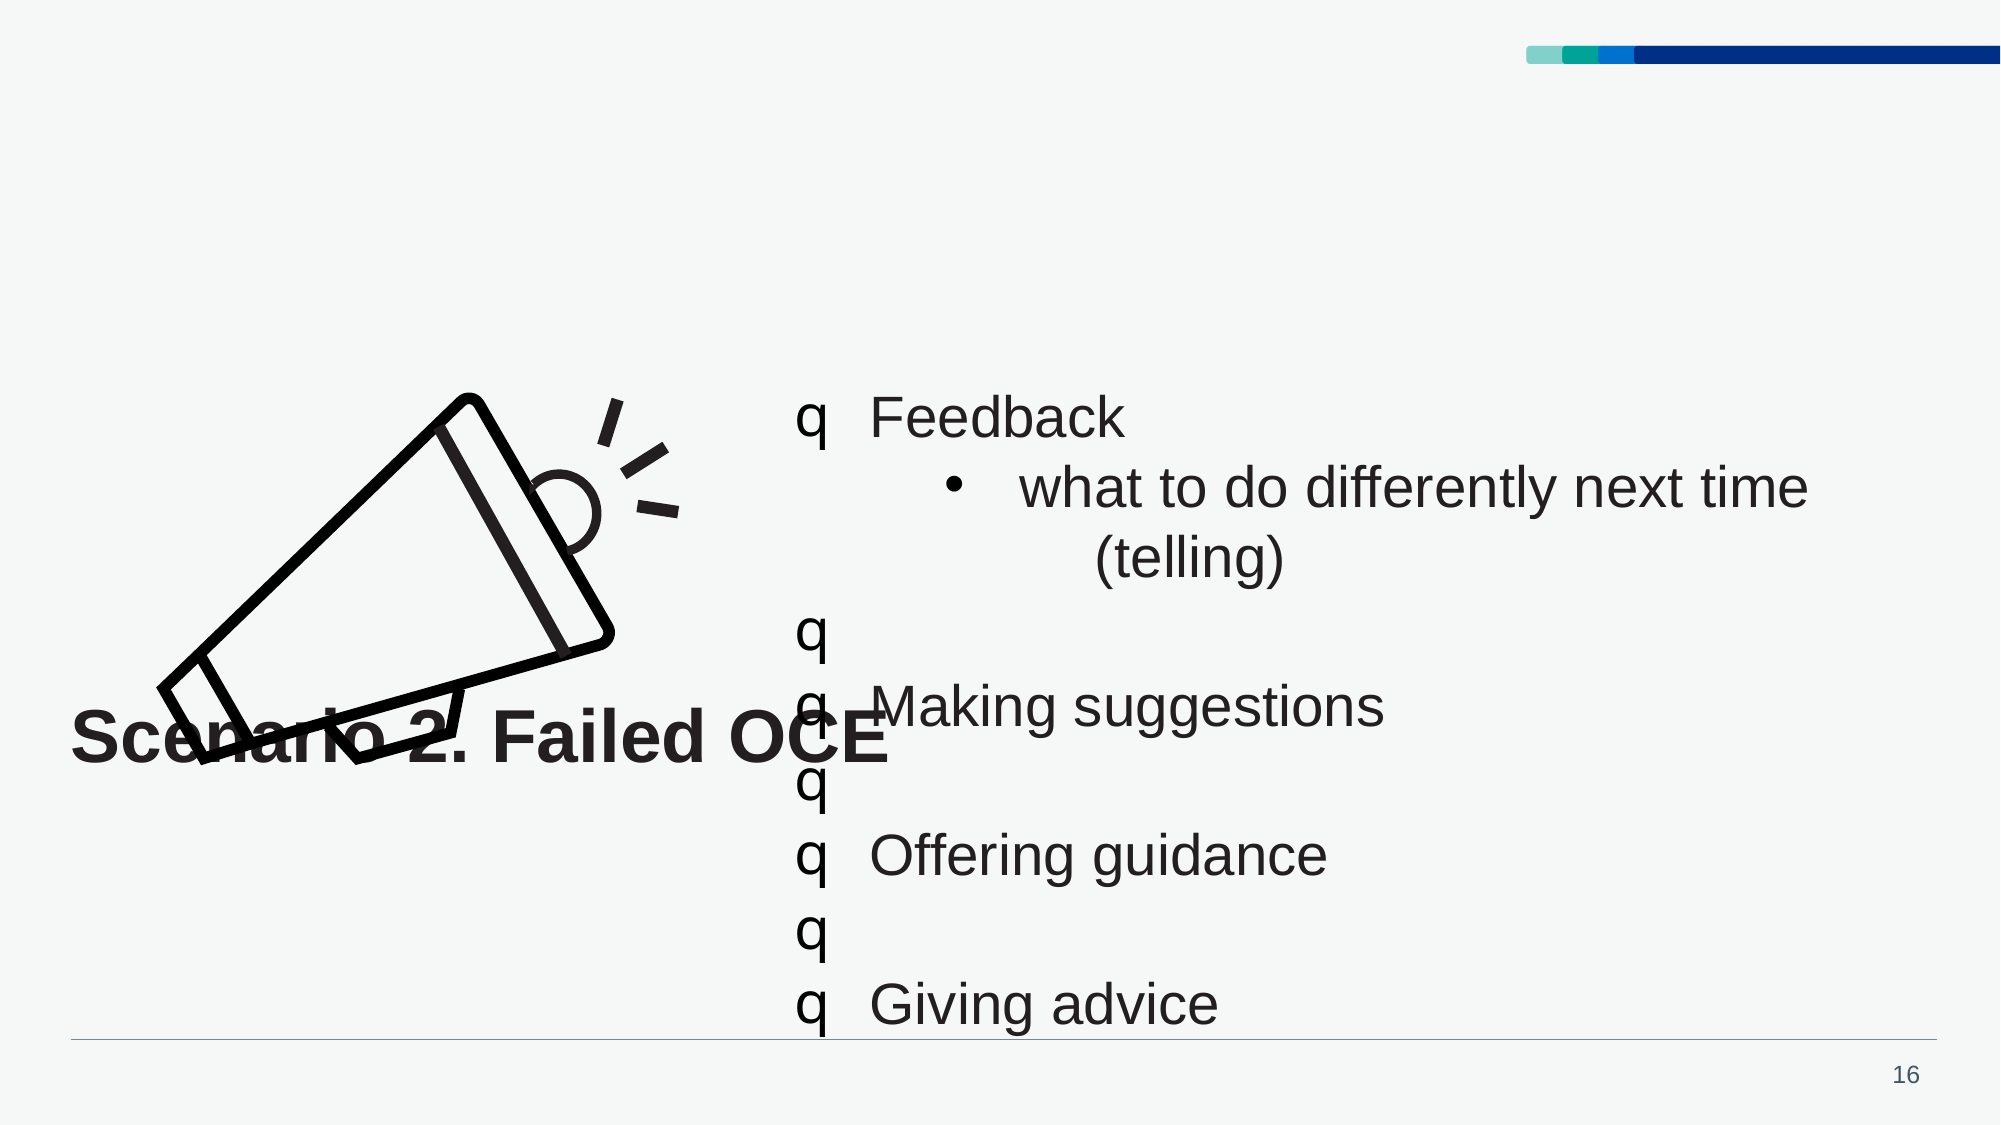

Feedback
what to do differently next time (telling)
Making suggestions
Offering guidance
Giving advice
# Scenario 2. Failed OCE